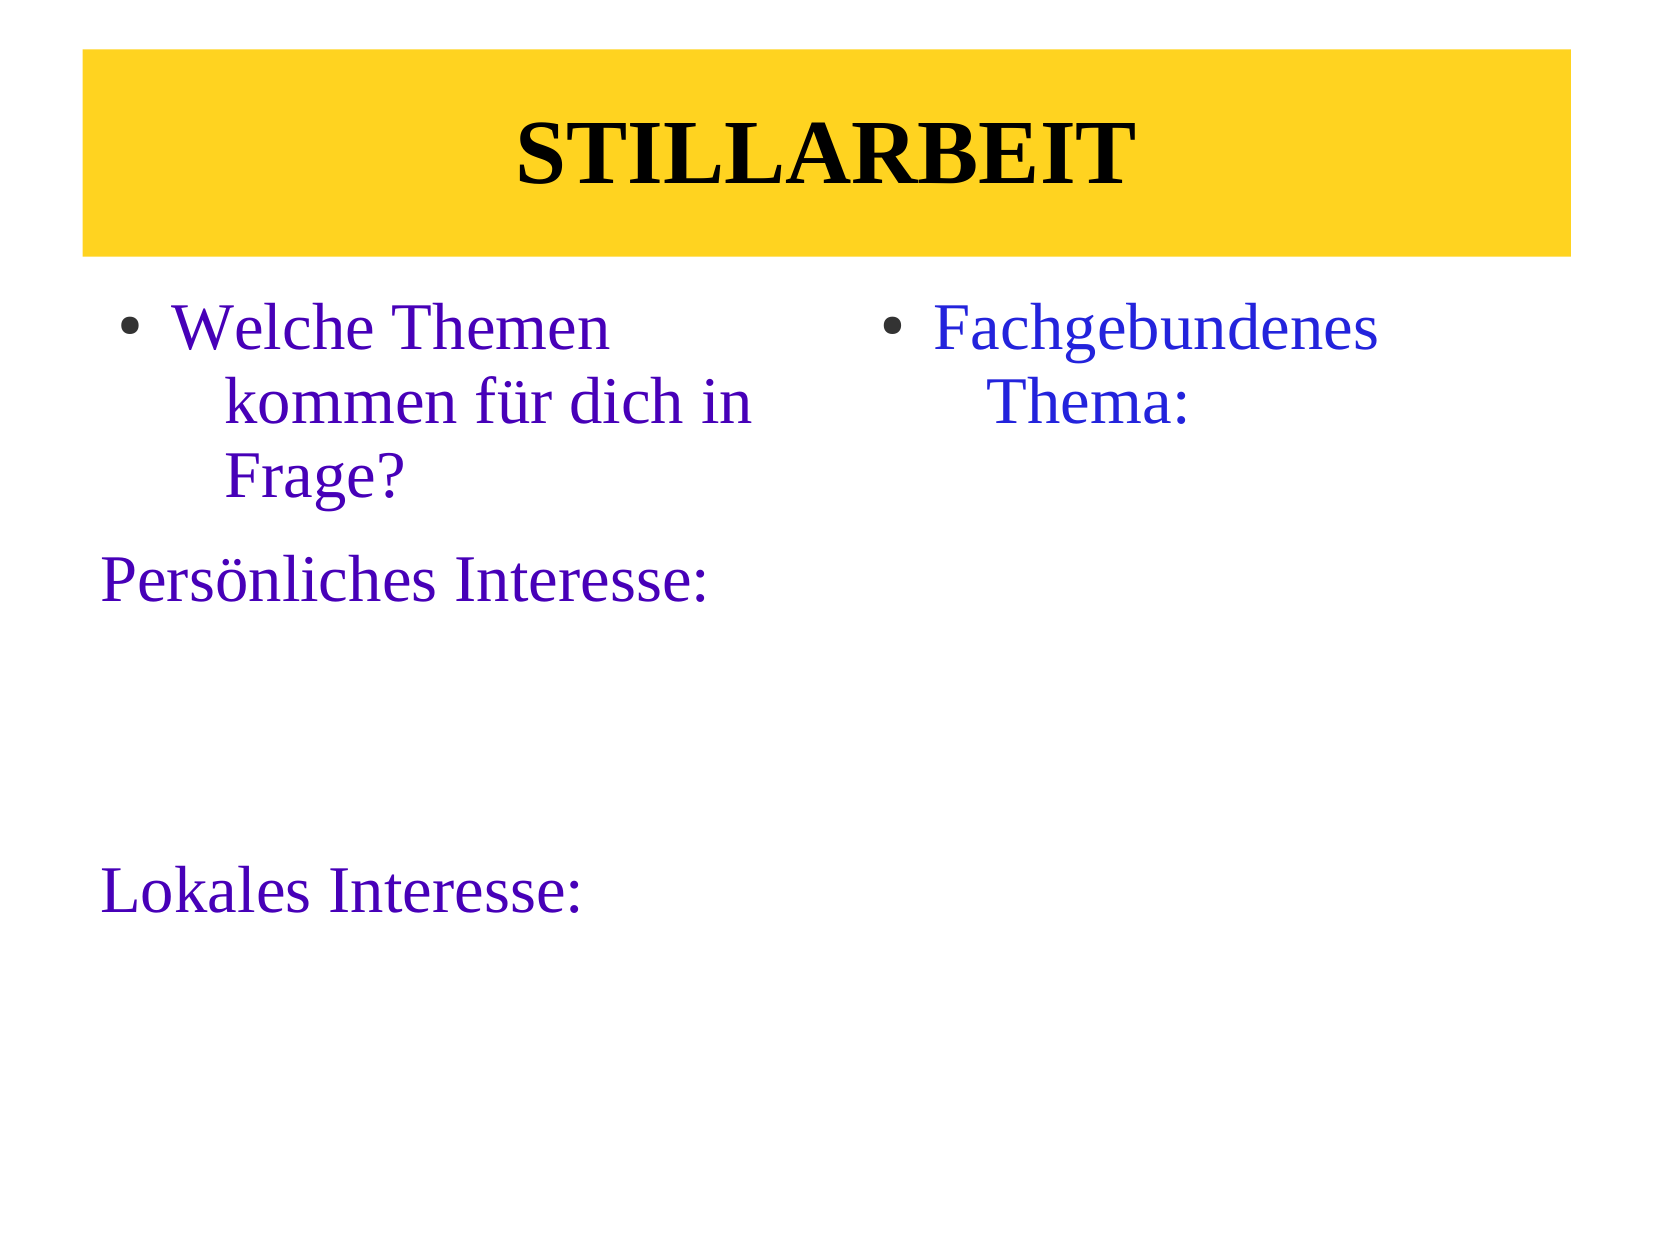

# STILLARBEIT
Welche Themen kommen für dich in Frage?
Persönliches Interesse:
Lokales Interesse:
Fachgebundenes Thema: